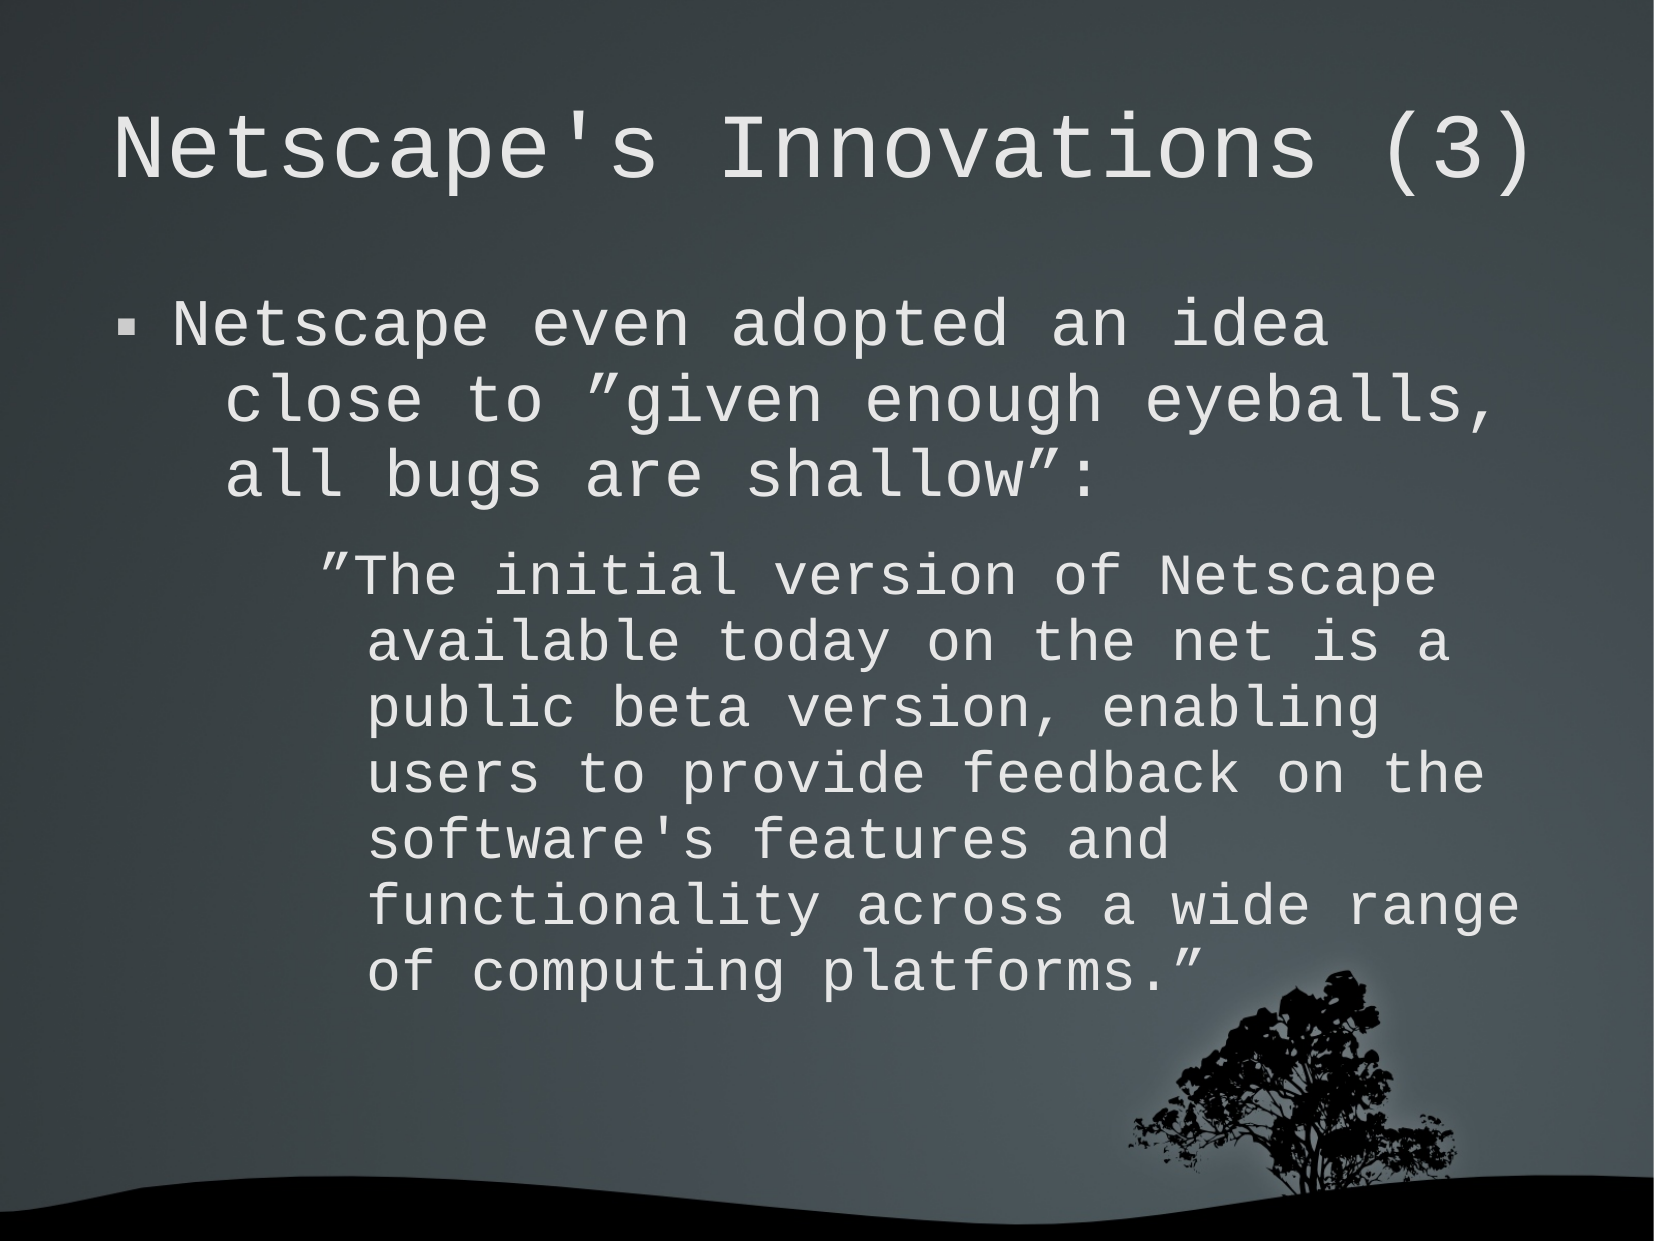

# Netscape's Innovations (3)
Netscape even adopted an idea close to ”given enough eyeballs, all bugs are shallow”:
”The initial version of Netscape available today on the net is a public beta version, enabling users to provide feedback on the software's features and functionality across a wide range of computing platforms.”